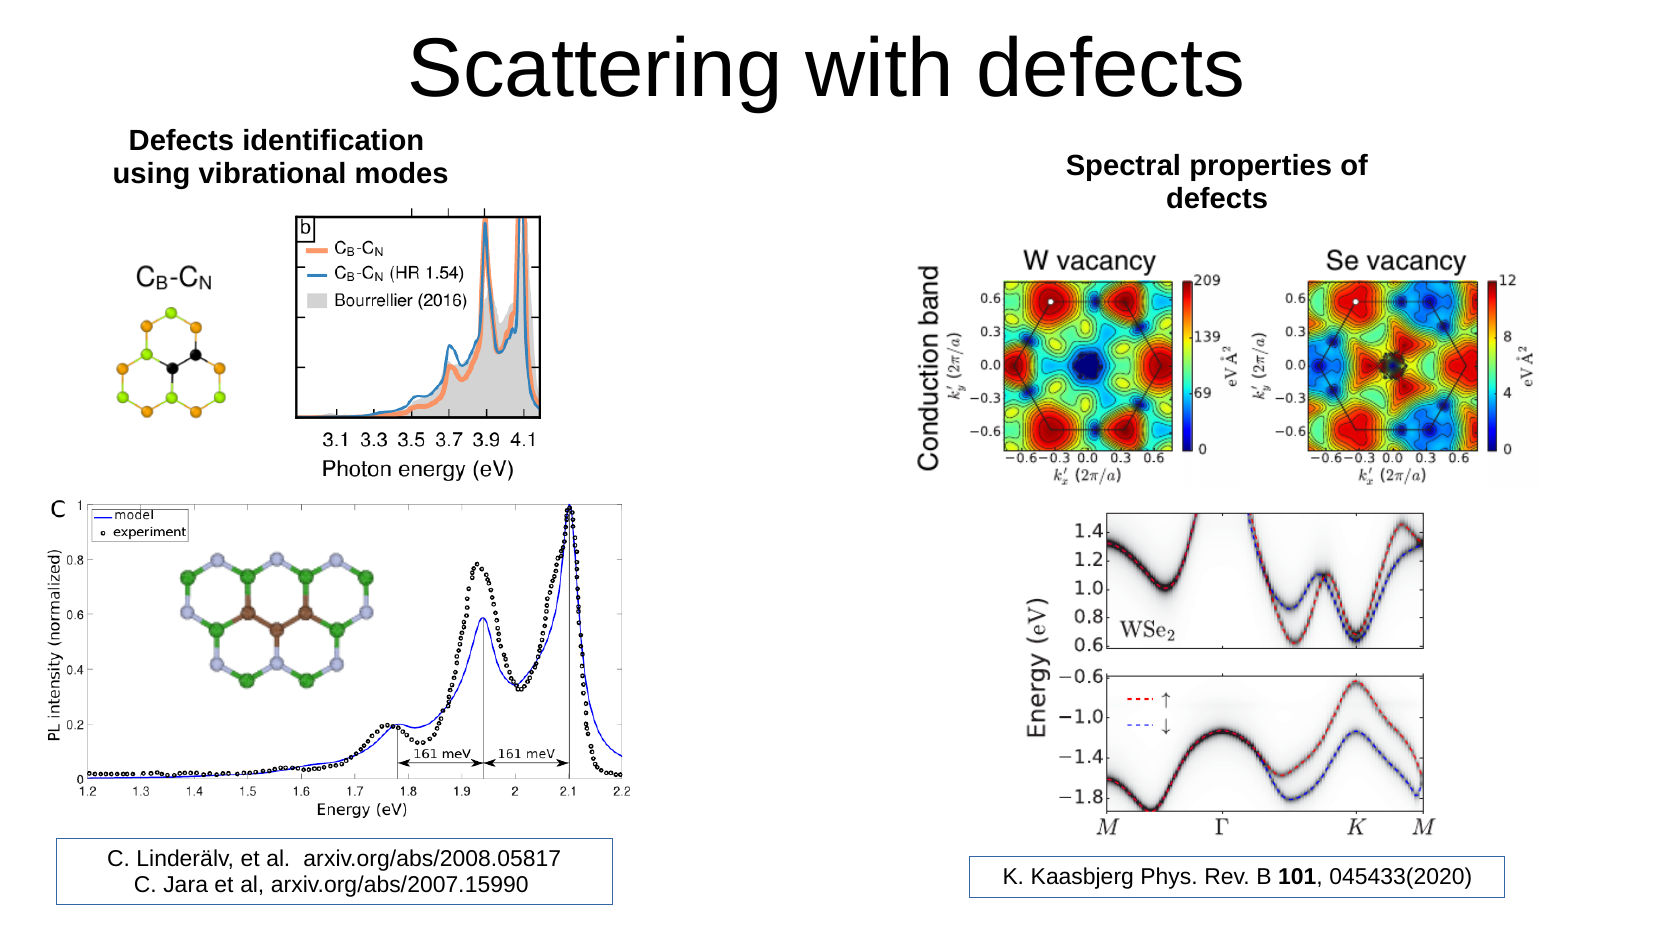

# Scattering with defects
Defects identification
using vibrational modes
Spectral properties of defects
C. Linderälv, et al. arxiv.org/abs/2008.05817
C. Jara et al, arxiv.org/abs/2007.15990
K. Kaasbjerg Phys. Rev. B 101, 045433(2020)